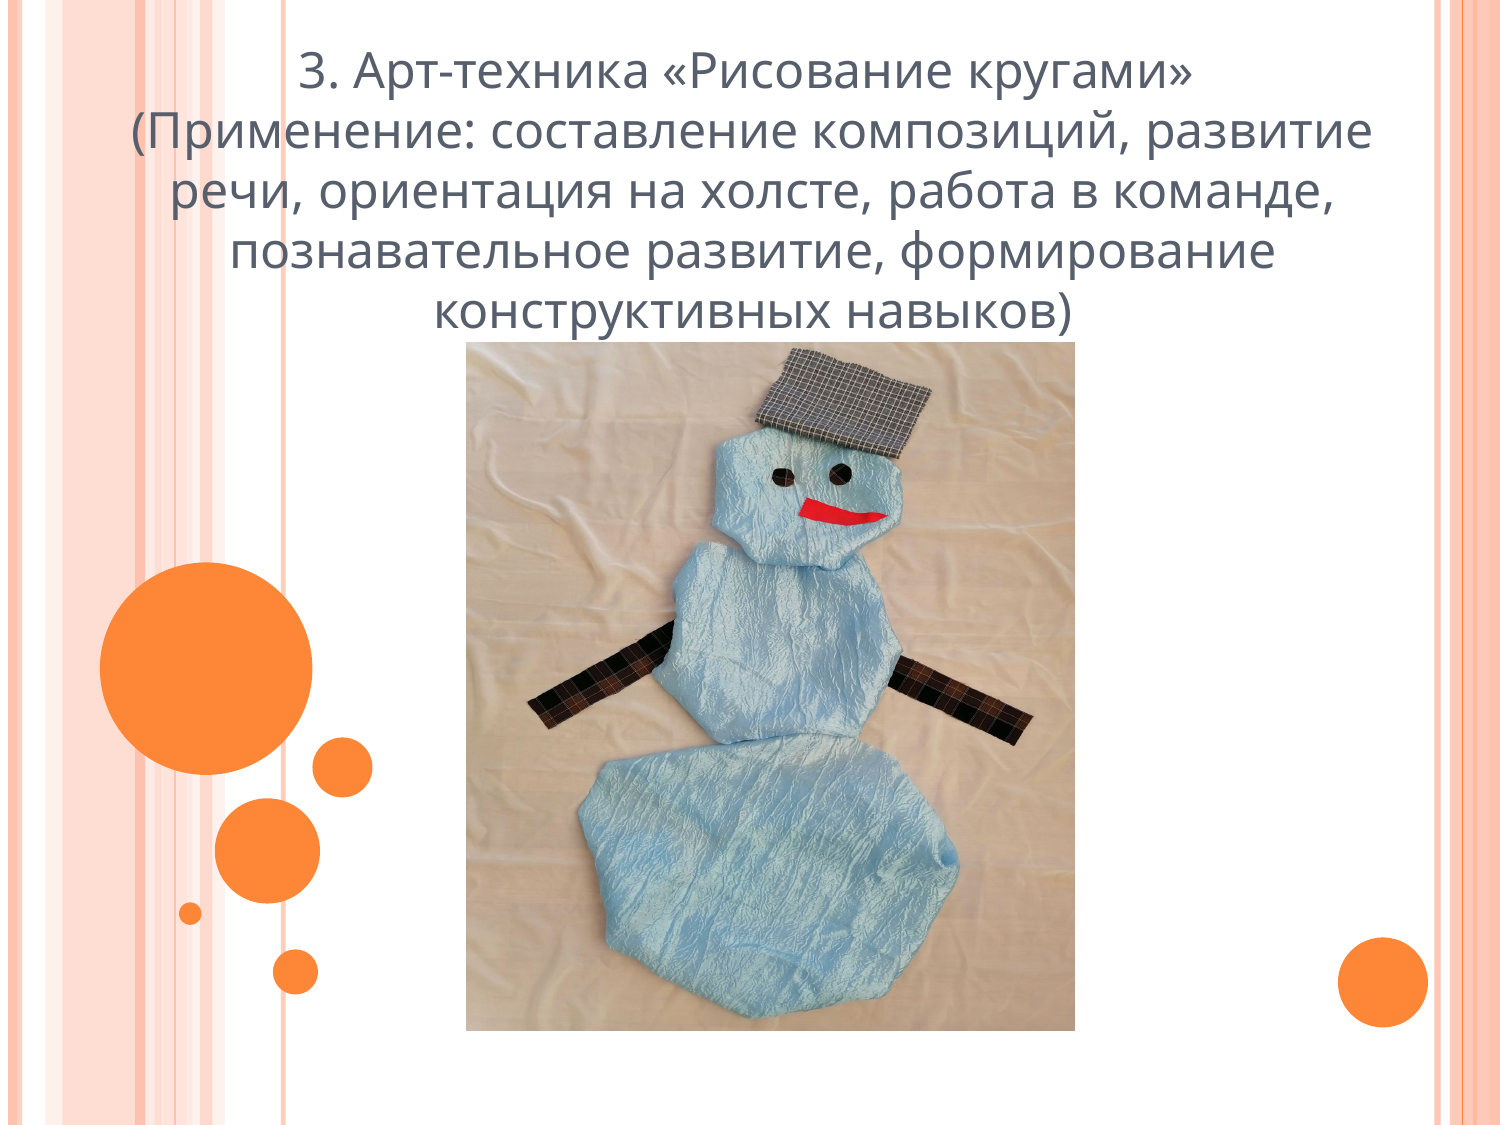

# 3. Арт-техника «Рисование кругами» (Применение: составление композиций, развитие речи, ориентация на холсте, работа в команде, познавательное развитие, формирование конструктивных навыков)